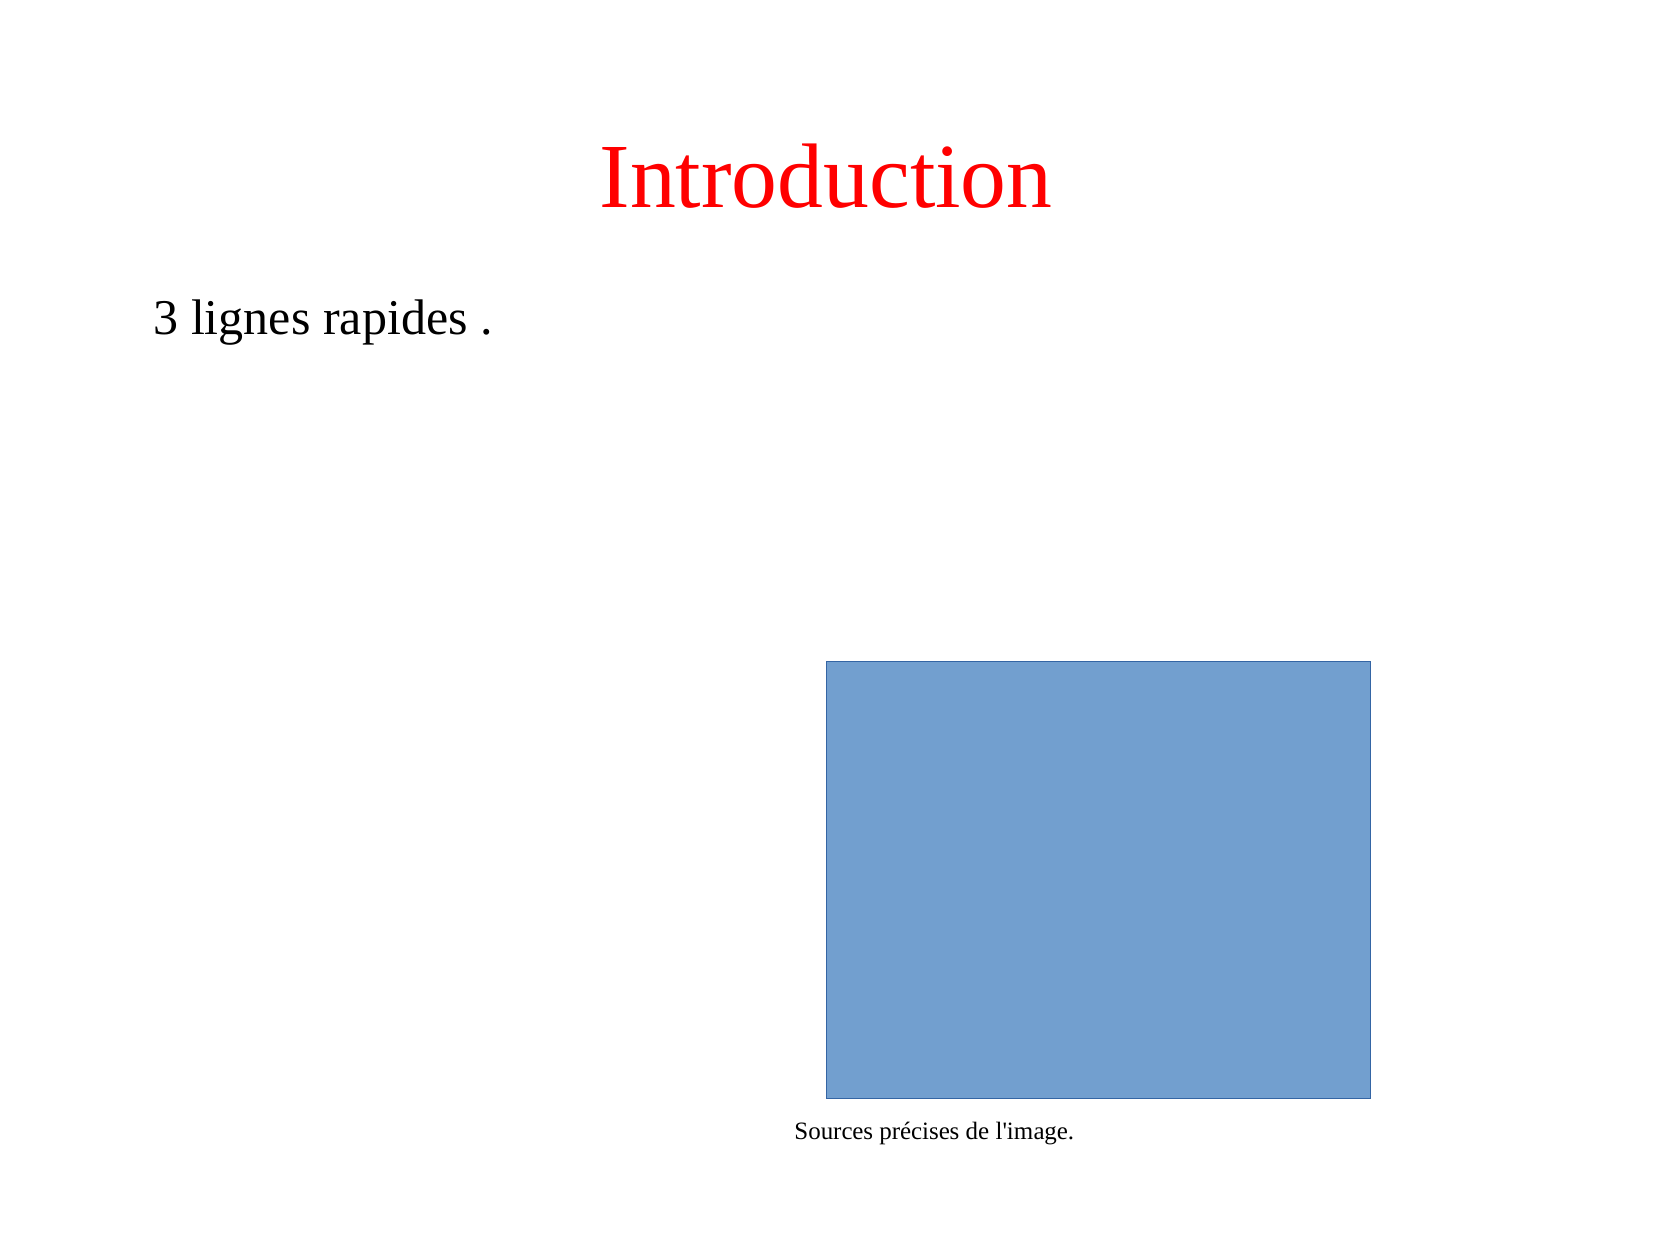

# Introduction
3 lignes rapides .
Sources précises de l'image.